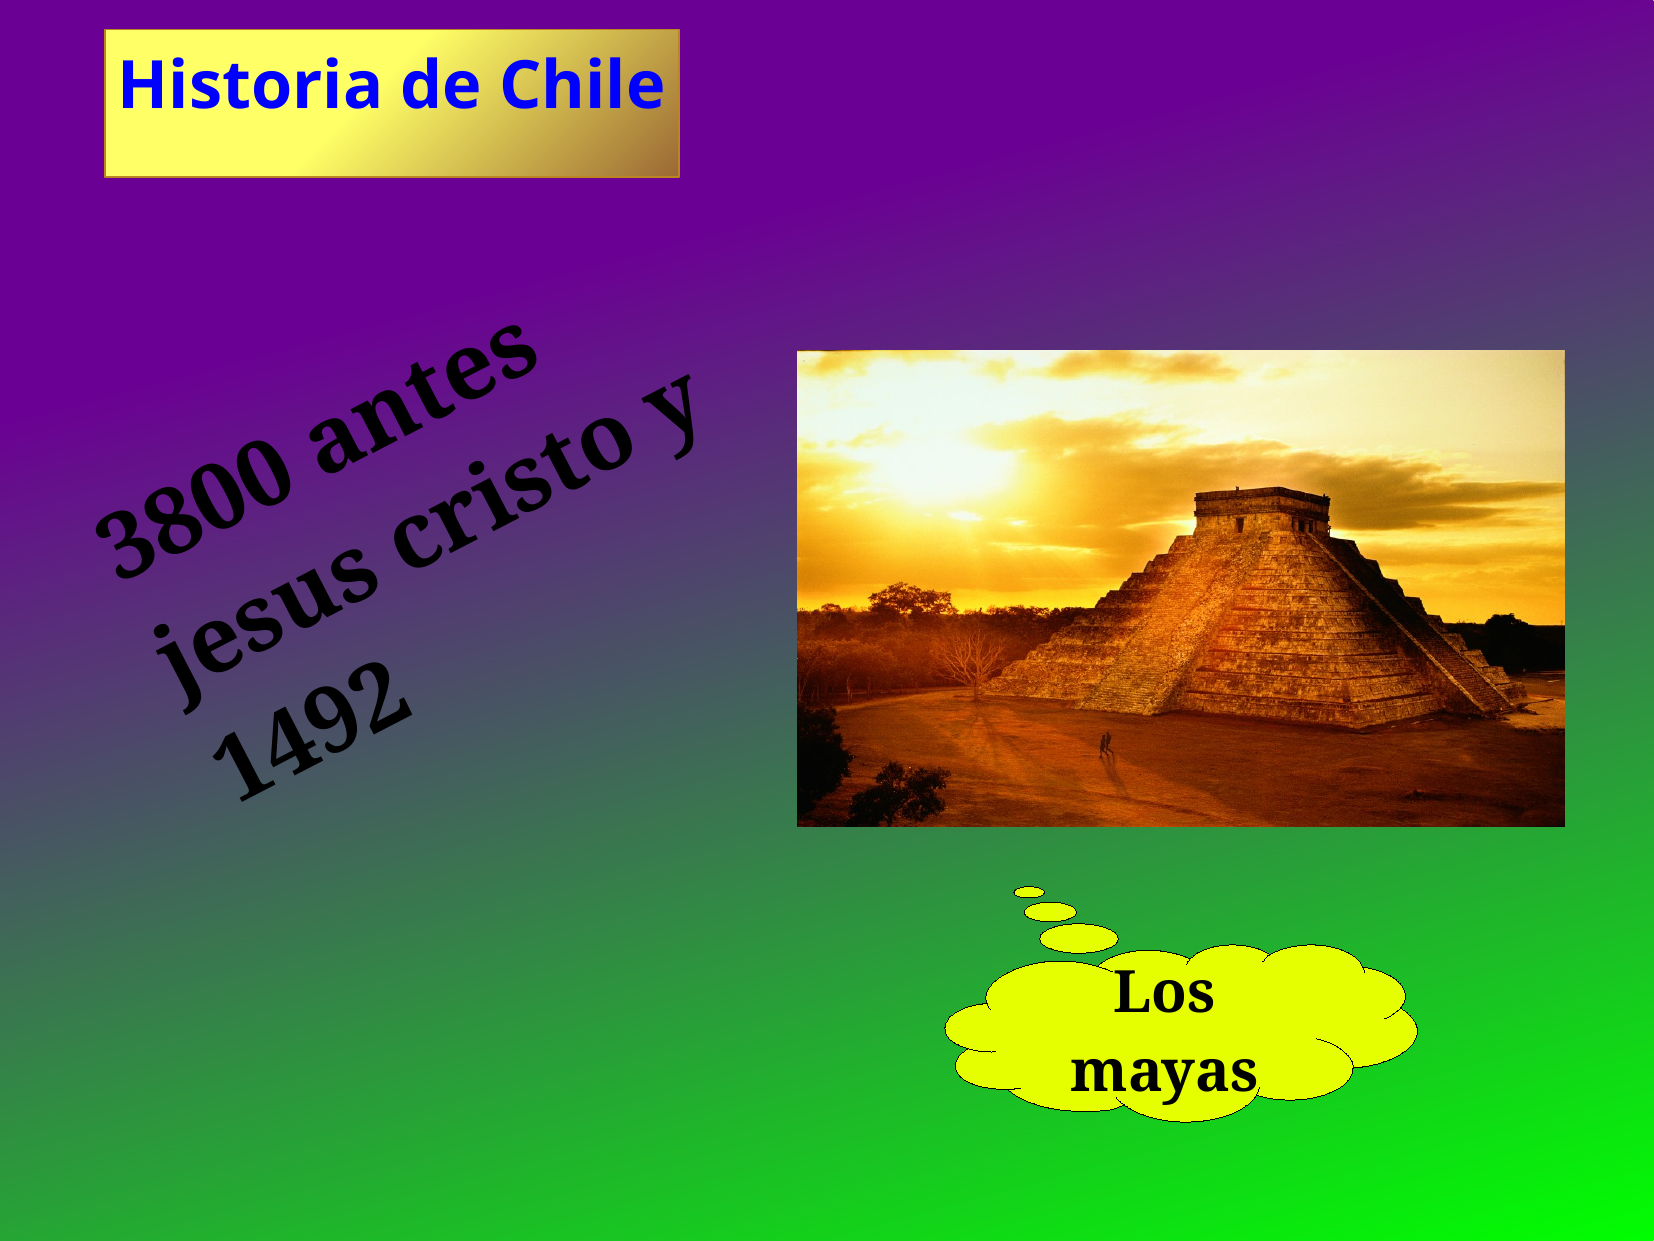

Historia de Chile
3800 antes jesus cristo y 1492
Los mayas